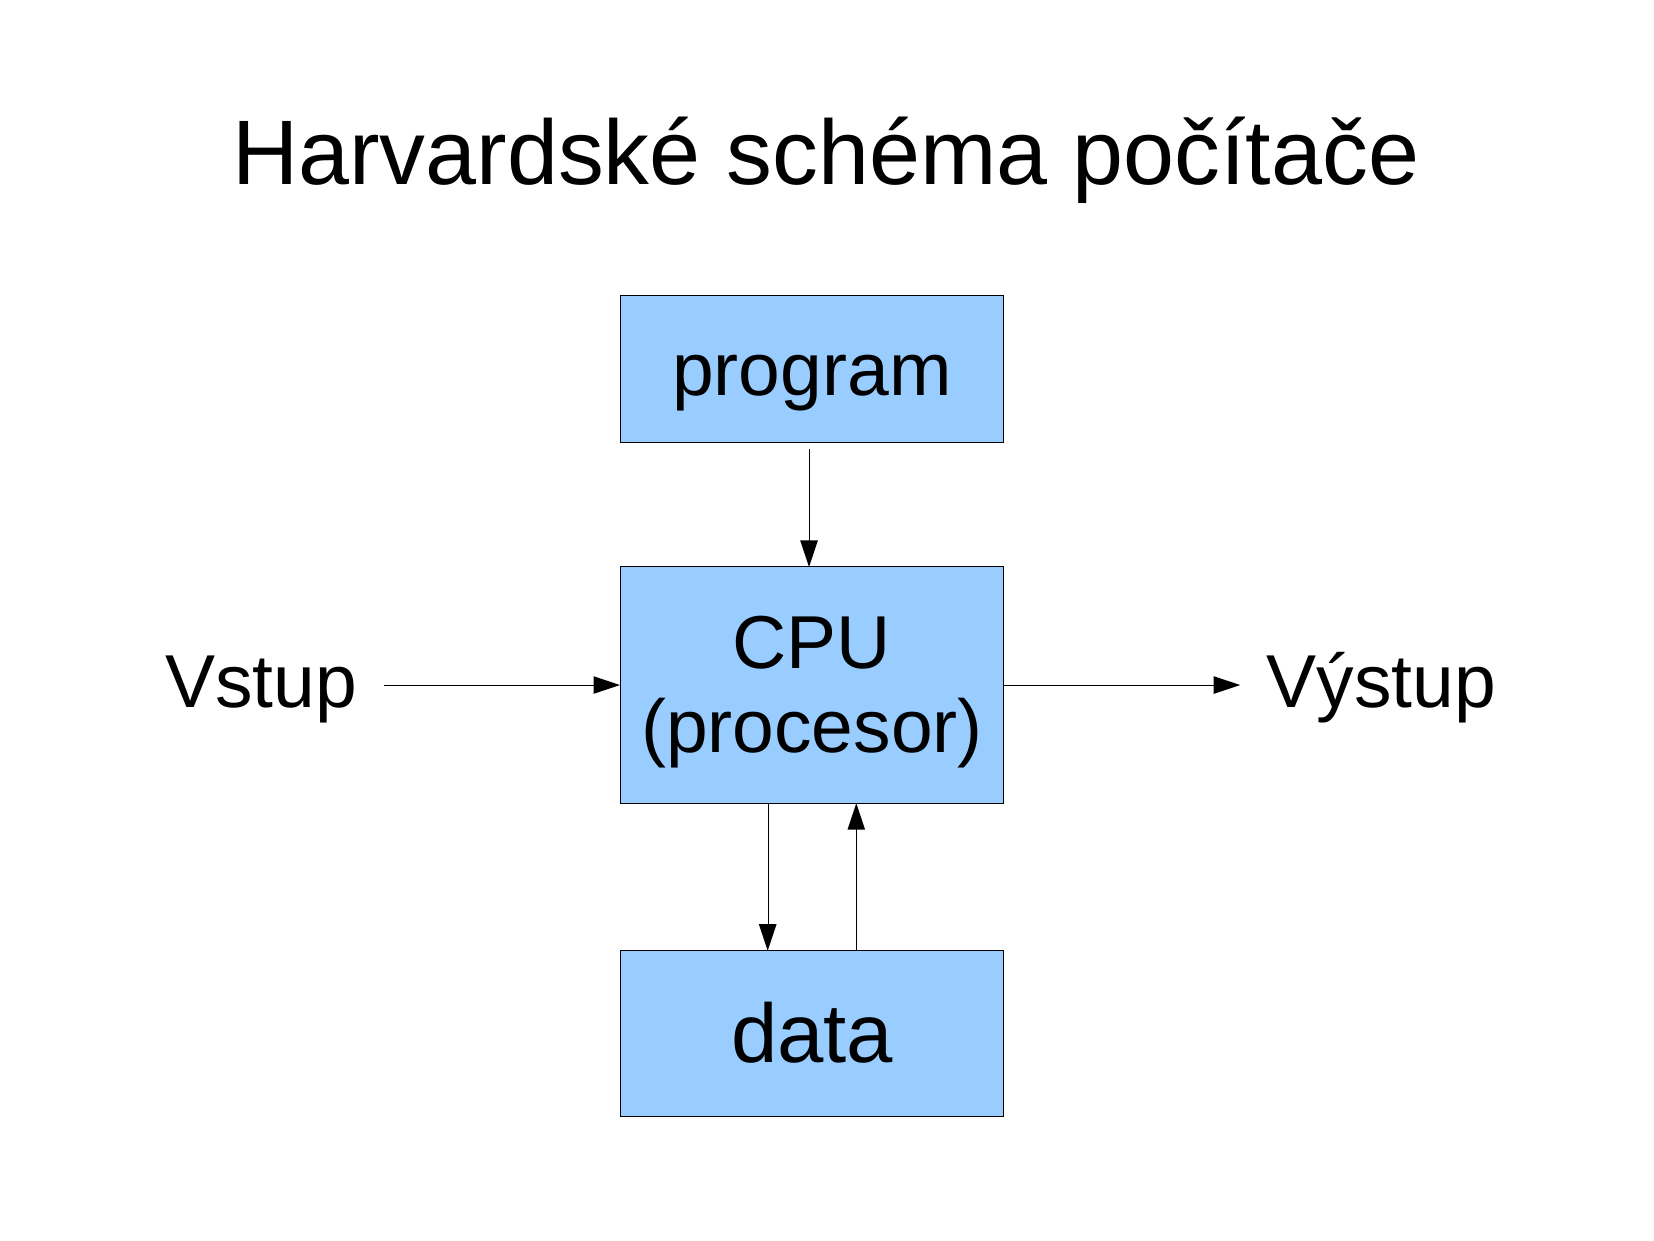

# Harvardské schéma počítače
program
CPU
(procesor)
Vstup
Výstup
data